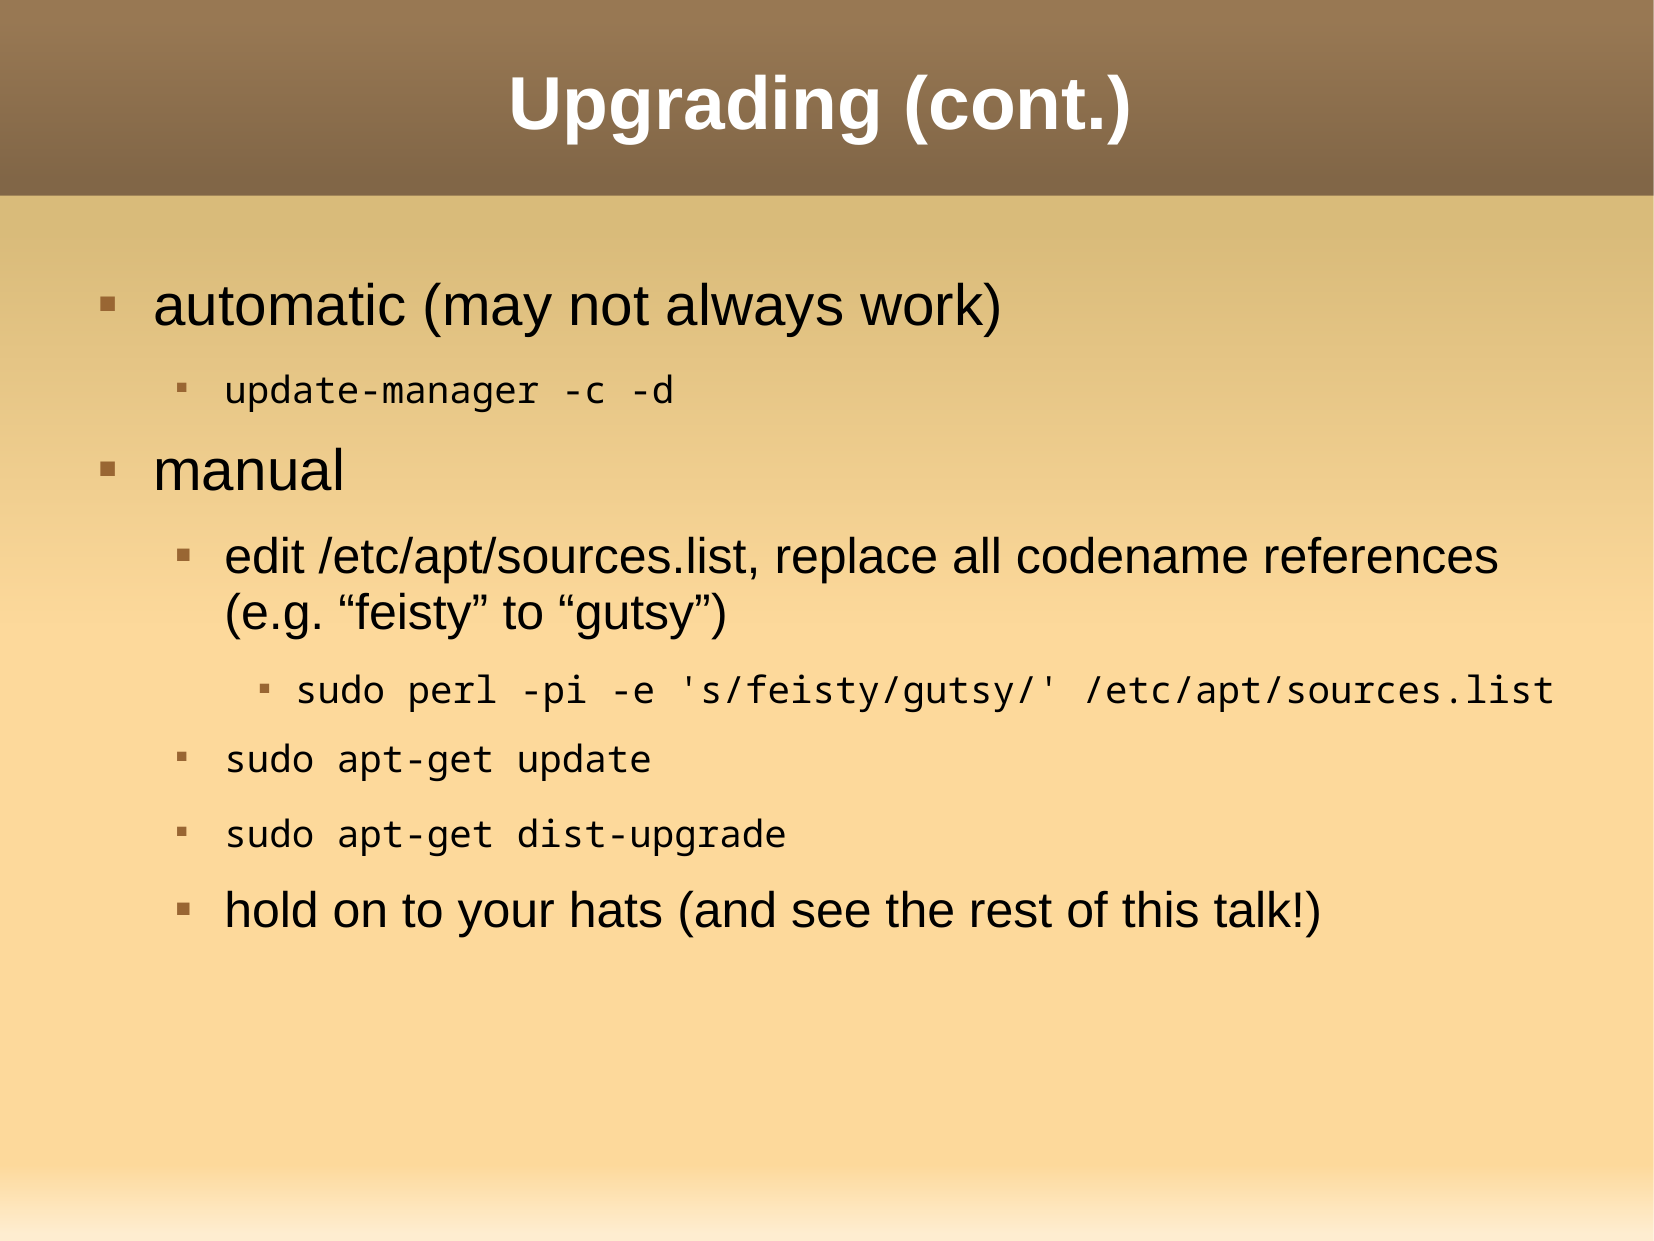

# Upgrading (cont.)
automatic (may not always work)
update-manager -c -d
manual
edit /etc/apt/sources.list, replace all codename references (e.g. “feisty” to “gutsy”)
sudo perl -pi -e 's/feisty/gutsy/' /etc/apt/sources.list
sudo apt-get update
sudo apt-get dist-upgrade
hold on to your hats (and see the rest of this talk!)